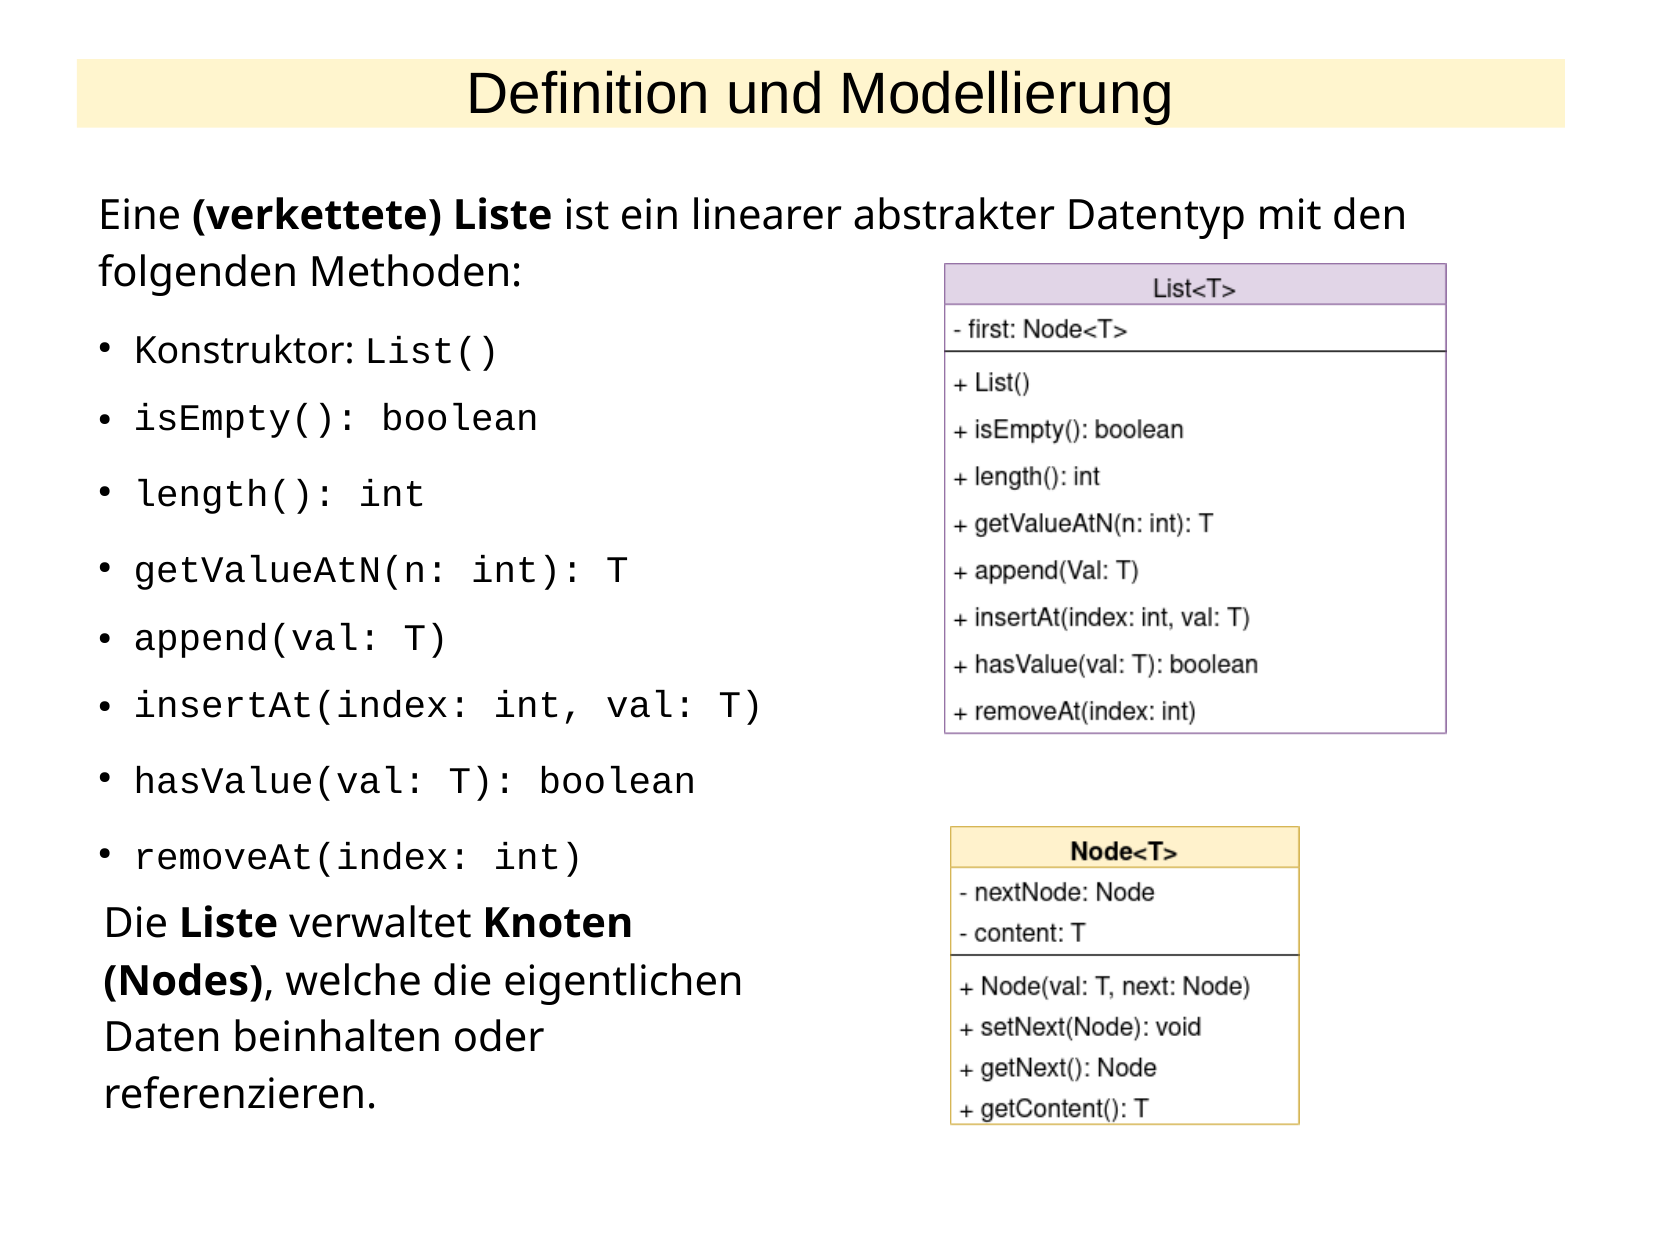

# Definition und Modellierung
Eine (verkettete) Liste ist ein linearer abstrakter Datentyp mit den folgenden Methoden:
Konstruktor: List()
isEmpty(): boolean
length(): int
getValueAtN(n: int): T
append(val: T)
insertAt(index: int, val: T)
hasValue(val: T): boolean
removeAt(index: int)
Die Liste verwaltet Knoten (Nodes), welche die eigentlichen Daten beinhalten oder referenzieren.